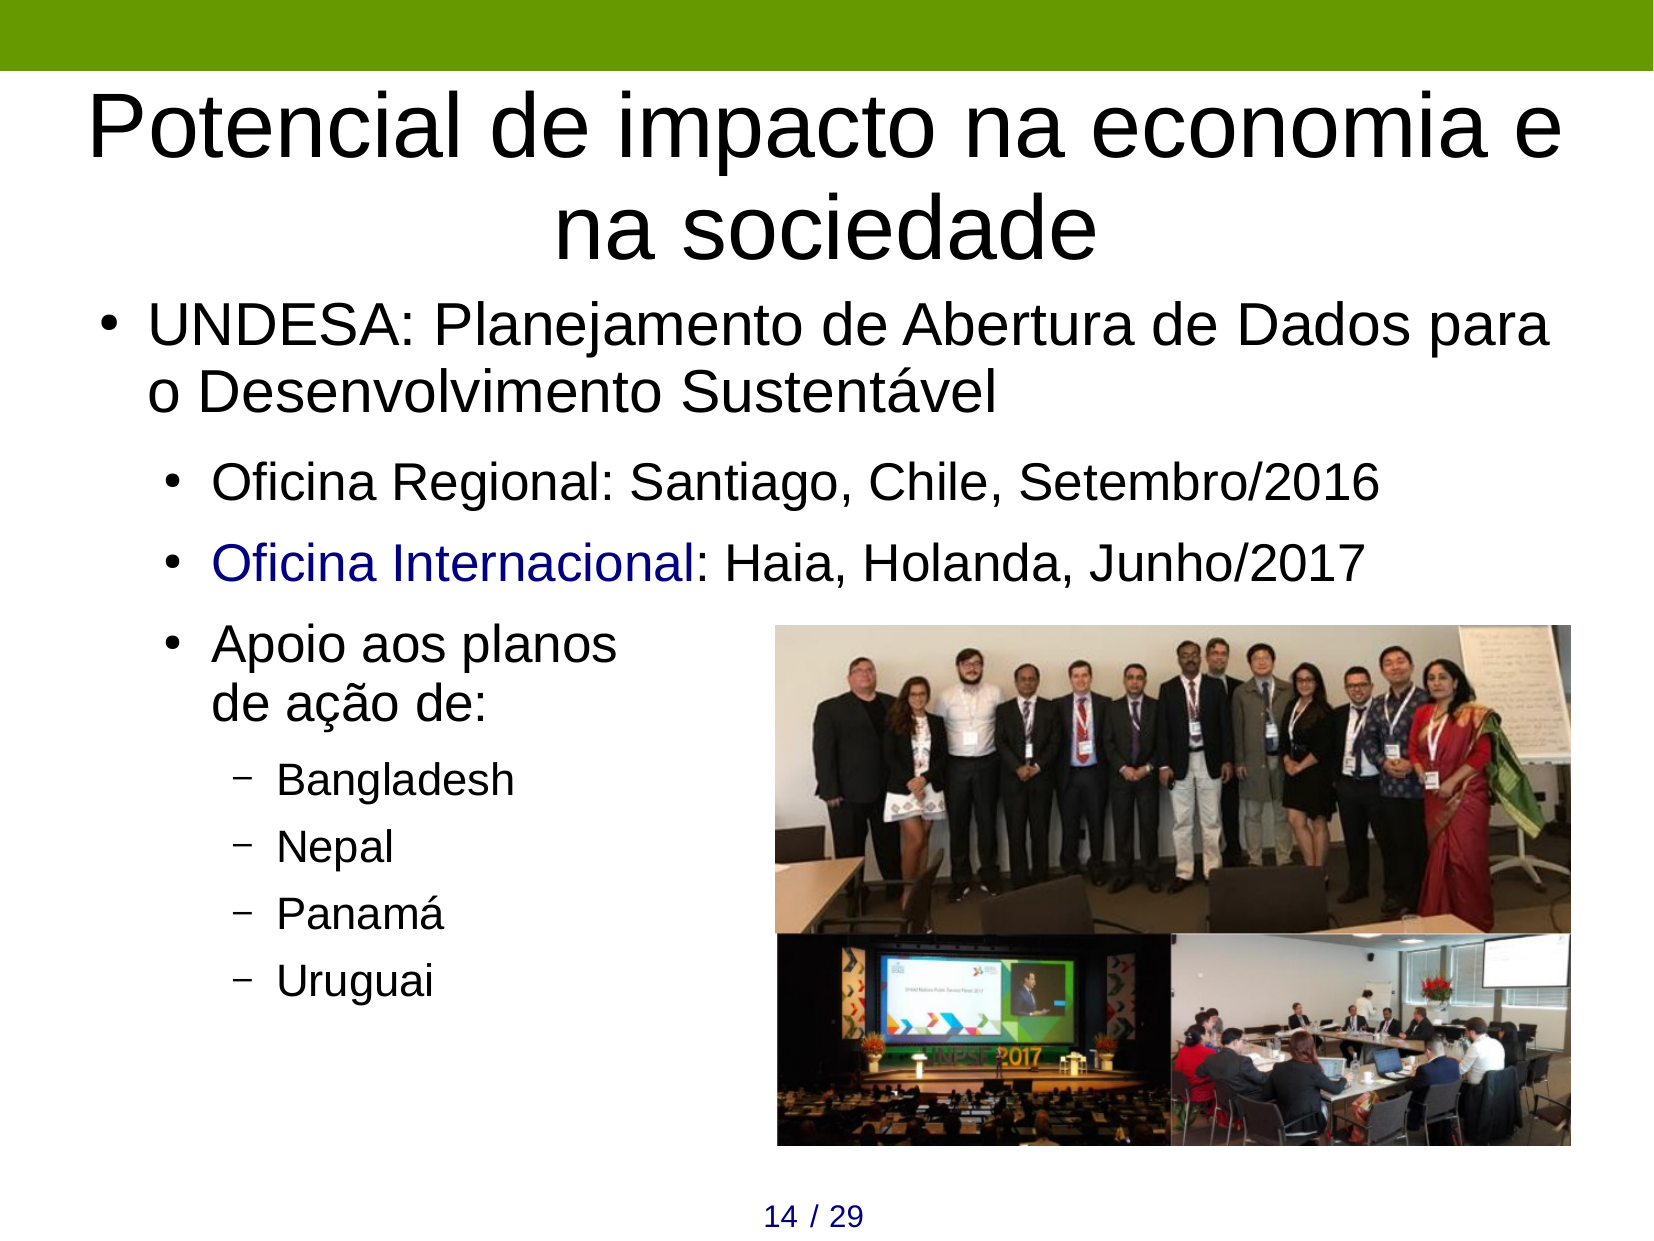

# Potencial de impacto na economia e na sociedade
UNDESA: Planejamento de Abertura de Dados para o Desenvolvimento Sustentável
Oficina Regional: Santiago, Chile, Setembro/2016
Oficina Internacional: Haia, Holanda, Junho/2017
Apoio aos planos
de ação de:
Bangladesh
Nepal
Panamá
Uruguai
/
29